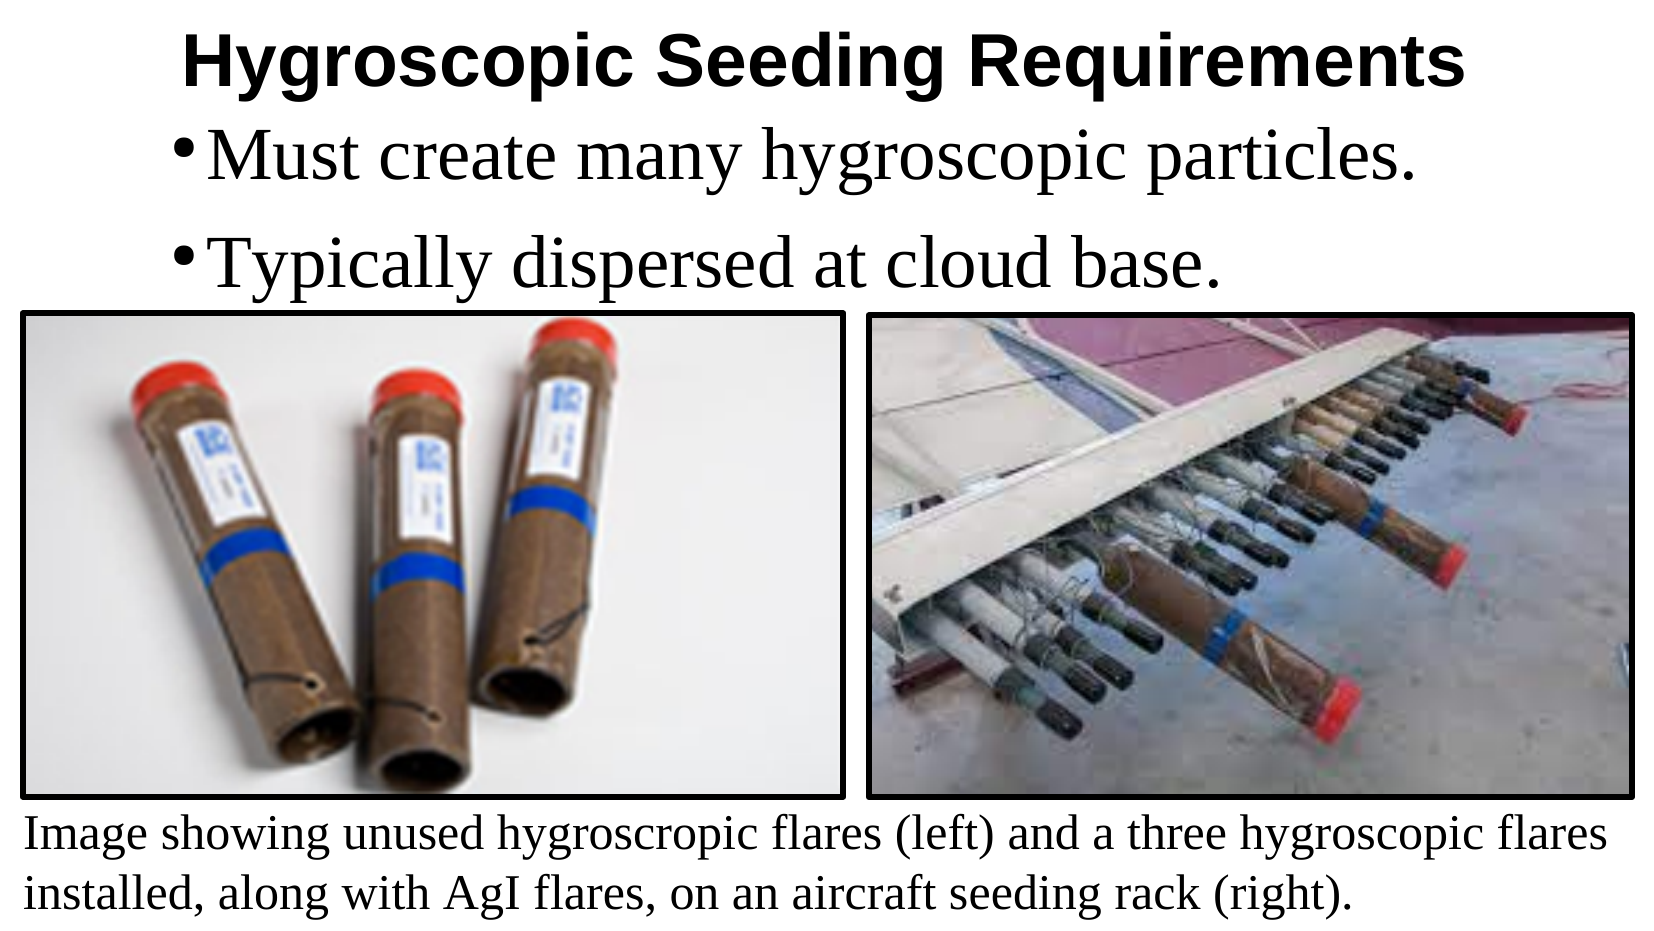

# Hygroscopic Seeding Requirements
Must create many hygroscopic particles.
Typically dispersed at cloud base.
Image showing unused hygroscropic flares (left) and a three hygroscopic flares installed, along with AgI flares, on an aircraft seeding rack (right).